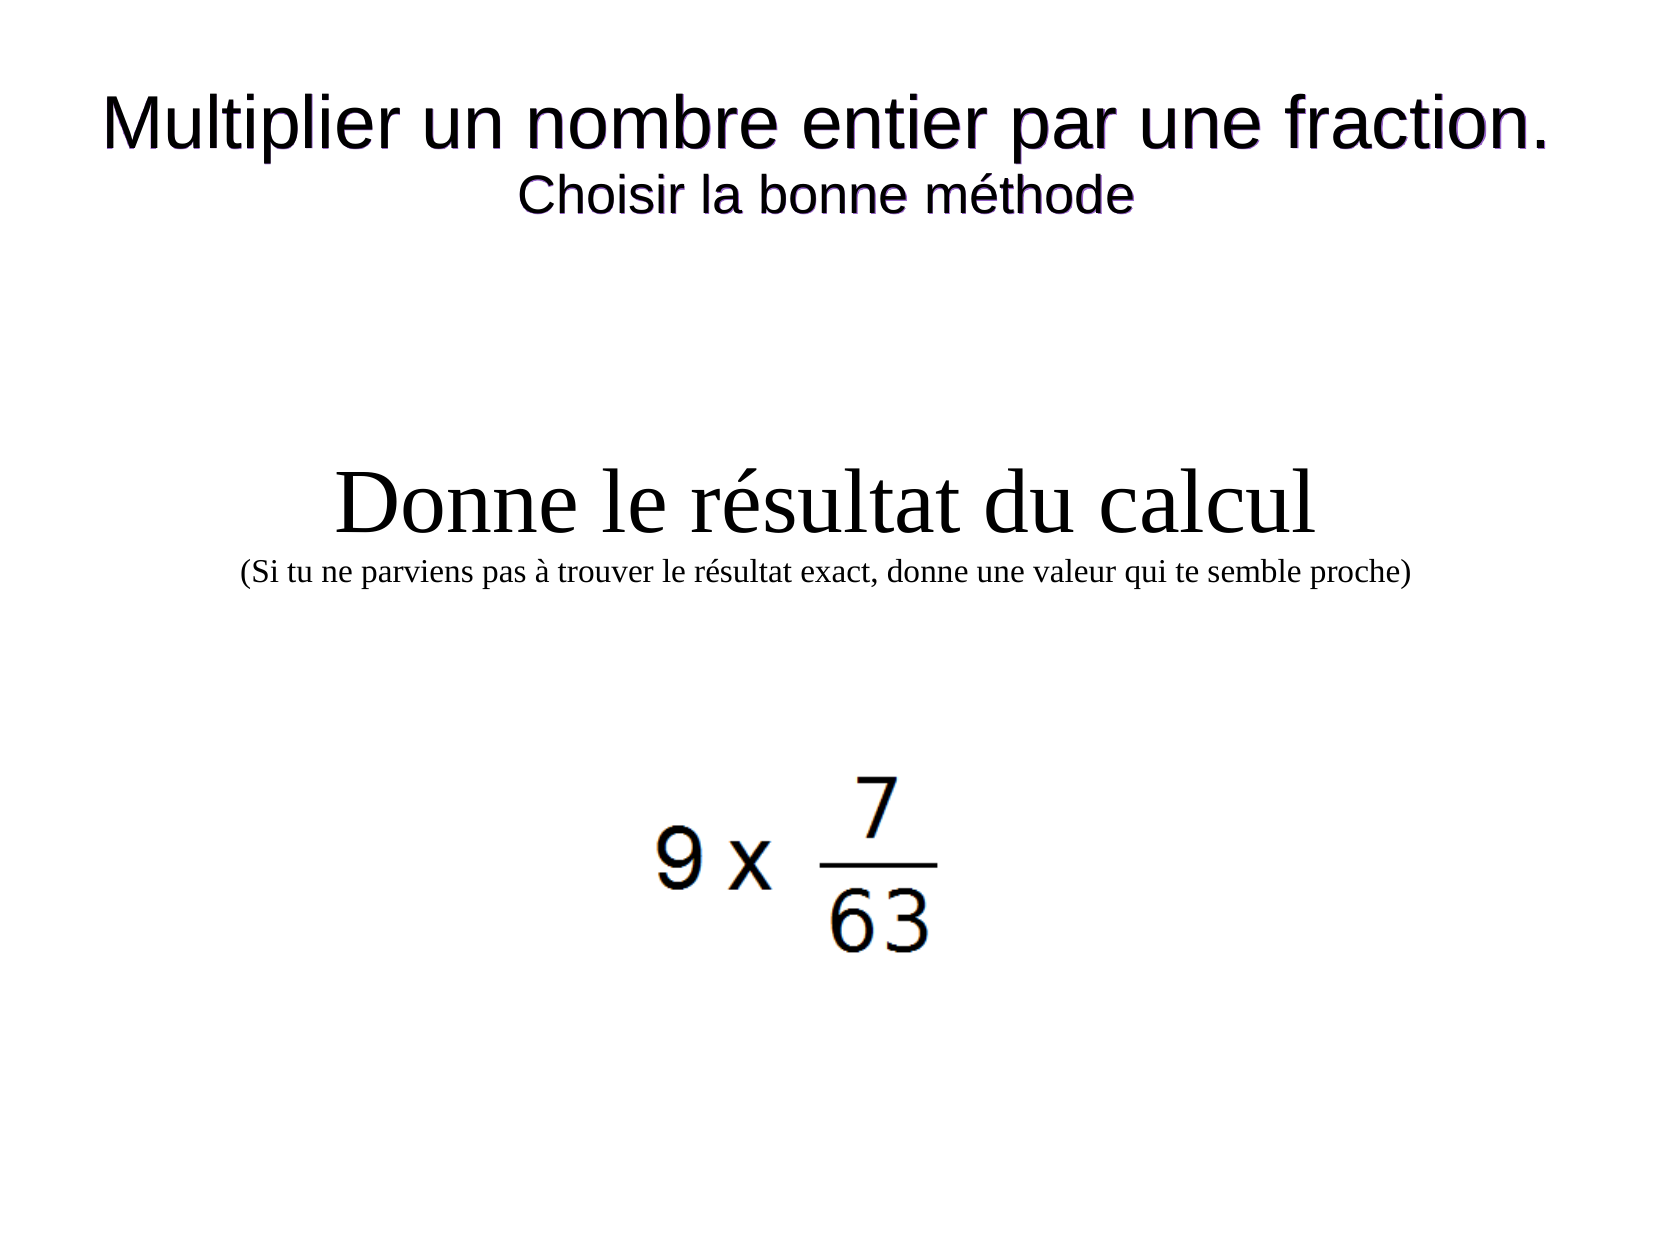

# Multiplier un nombre entier par une fraction. Choisir la bonne méthode
Donne le résultat du calcul
(Si tu ne parviens pas à trouver le résultat exact, donne une valeur qui te semble proche)